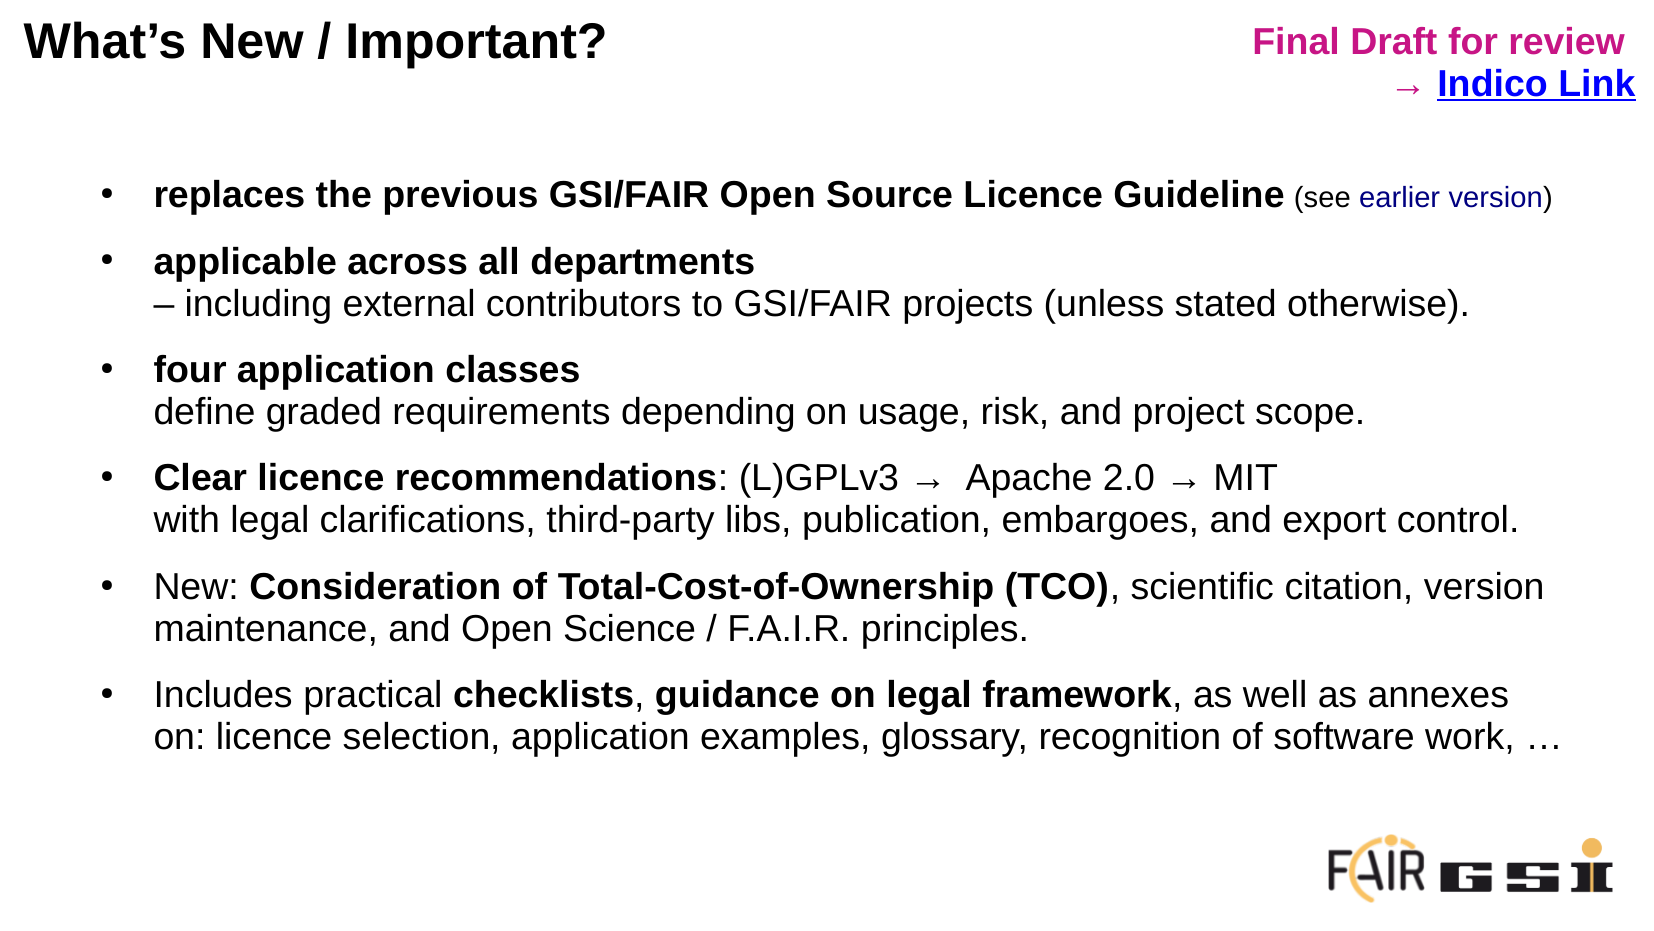

# What’s New / Important?
Final Draft for review
→ Indico Link
replaces the previous GSI/FAIR Open Source Licence Guideline (see earlier version)
applicable across all departments
– including external contributors to GSI/FAIR projects (unless stated otherwise).
four application classes
define graded requirements depending on usage, risk, and project scope.
Clear licence recommendations: (L)GPLv3 → Apache 2.0 → MIT
with legal clarifications, third-party libs, publication, embargoes, and export control.
New: Consideration of Total-Cost-of-Ownership (TCO), scientific citation, version maintenance, and Open Science / F.A.I.R. principles.
Includes practical checklists, guidance on legal framework, as well as annexes on: licence selection, application examples, glossary, recognition of software work, …